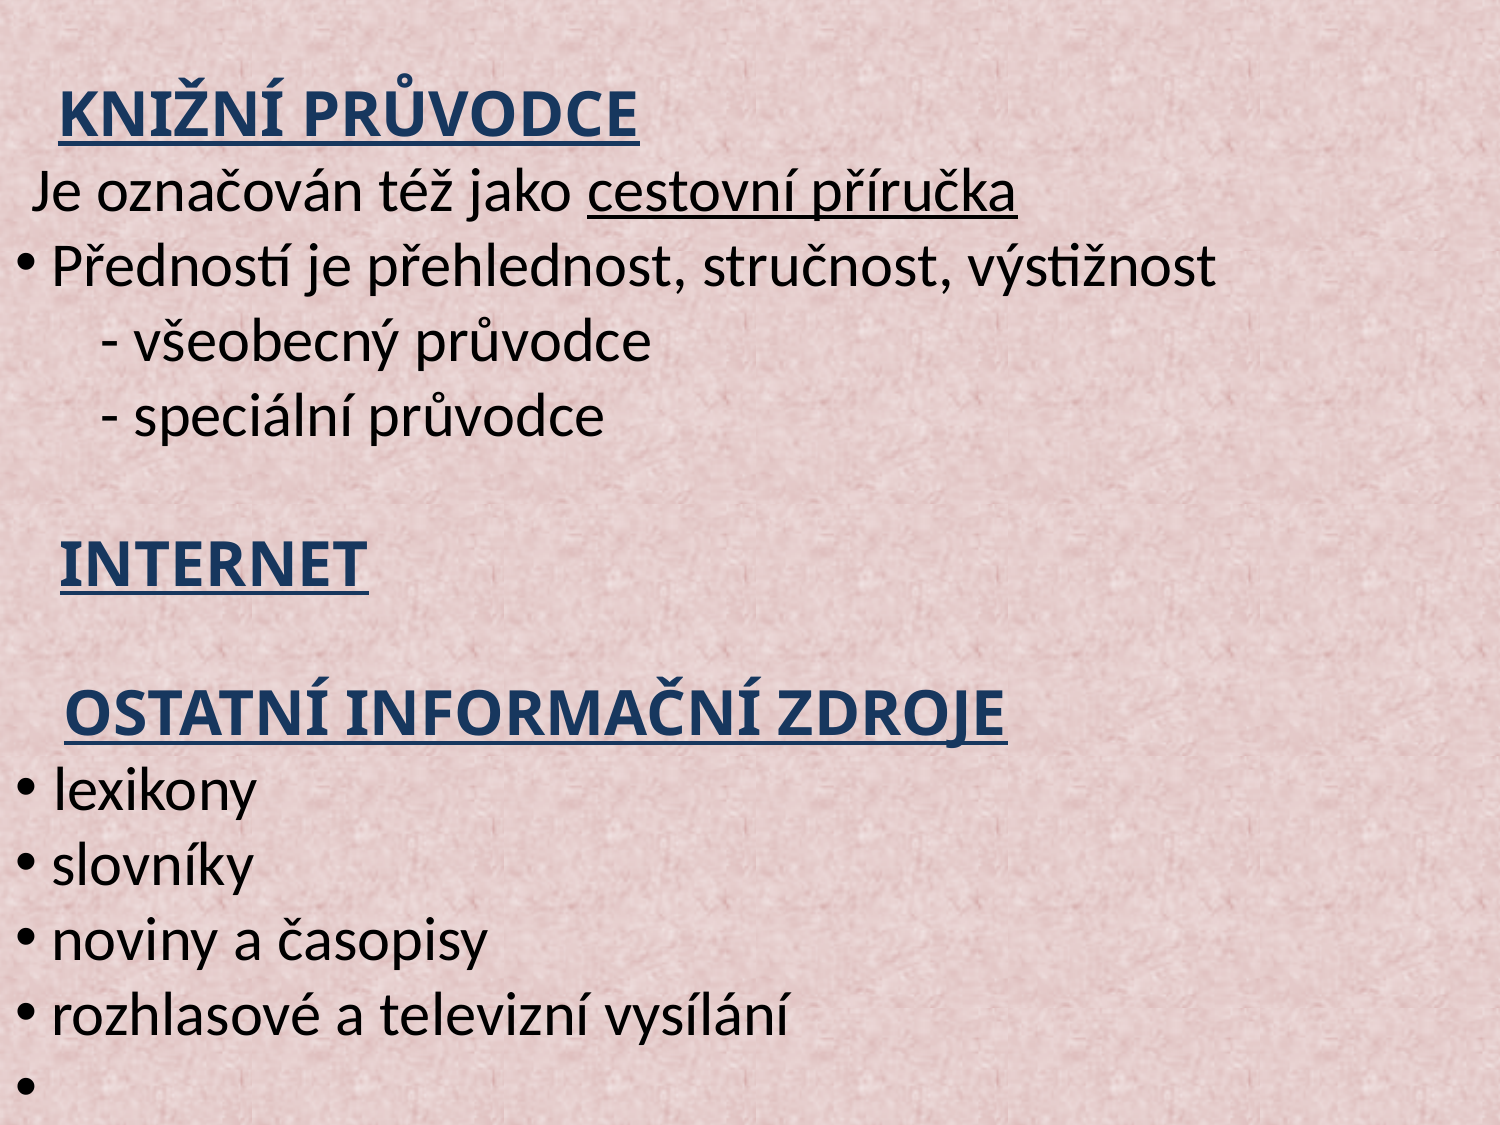

KNIŽNÍ PRŮVODCE
 Je označován též jako cestovní příručka
 Předností je přehlednost, stručnost, výstižnost
 - všeobecný průvodce
 - speciální průvodce
 INTERNET
 OSTATNÍ INFORMAČNÍ ZDROJE
 lexikony
 slovníky
 noviny a časopisy
 rozhlasové a televizní vysílání